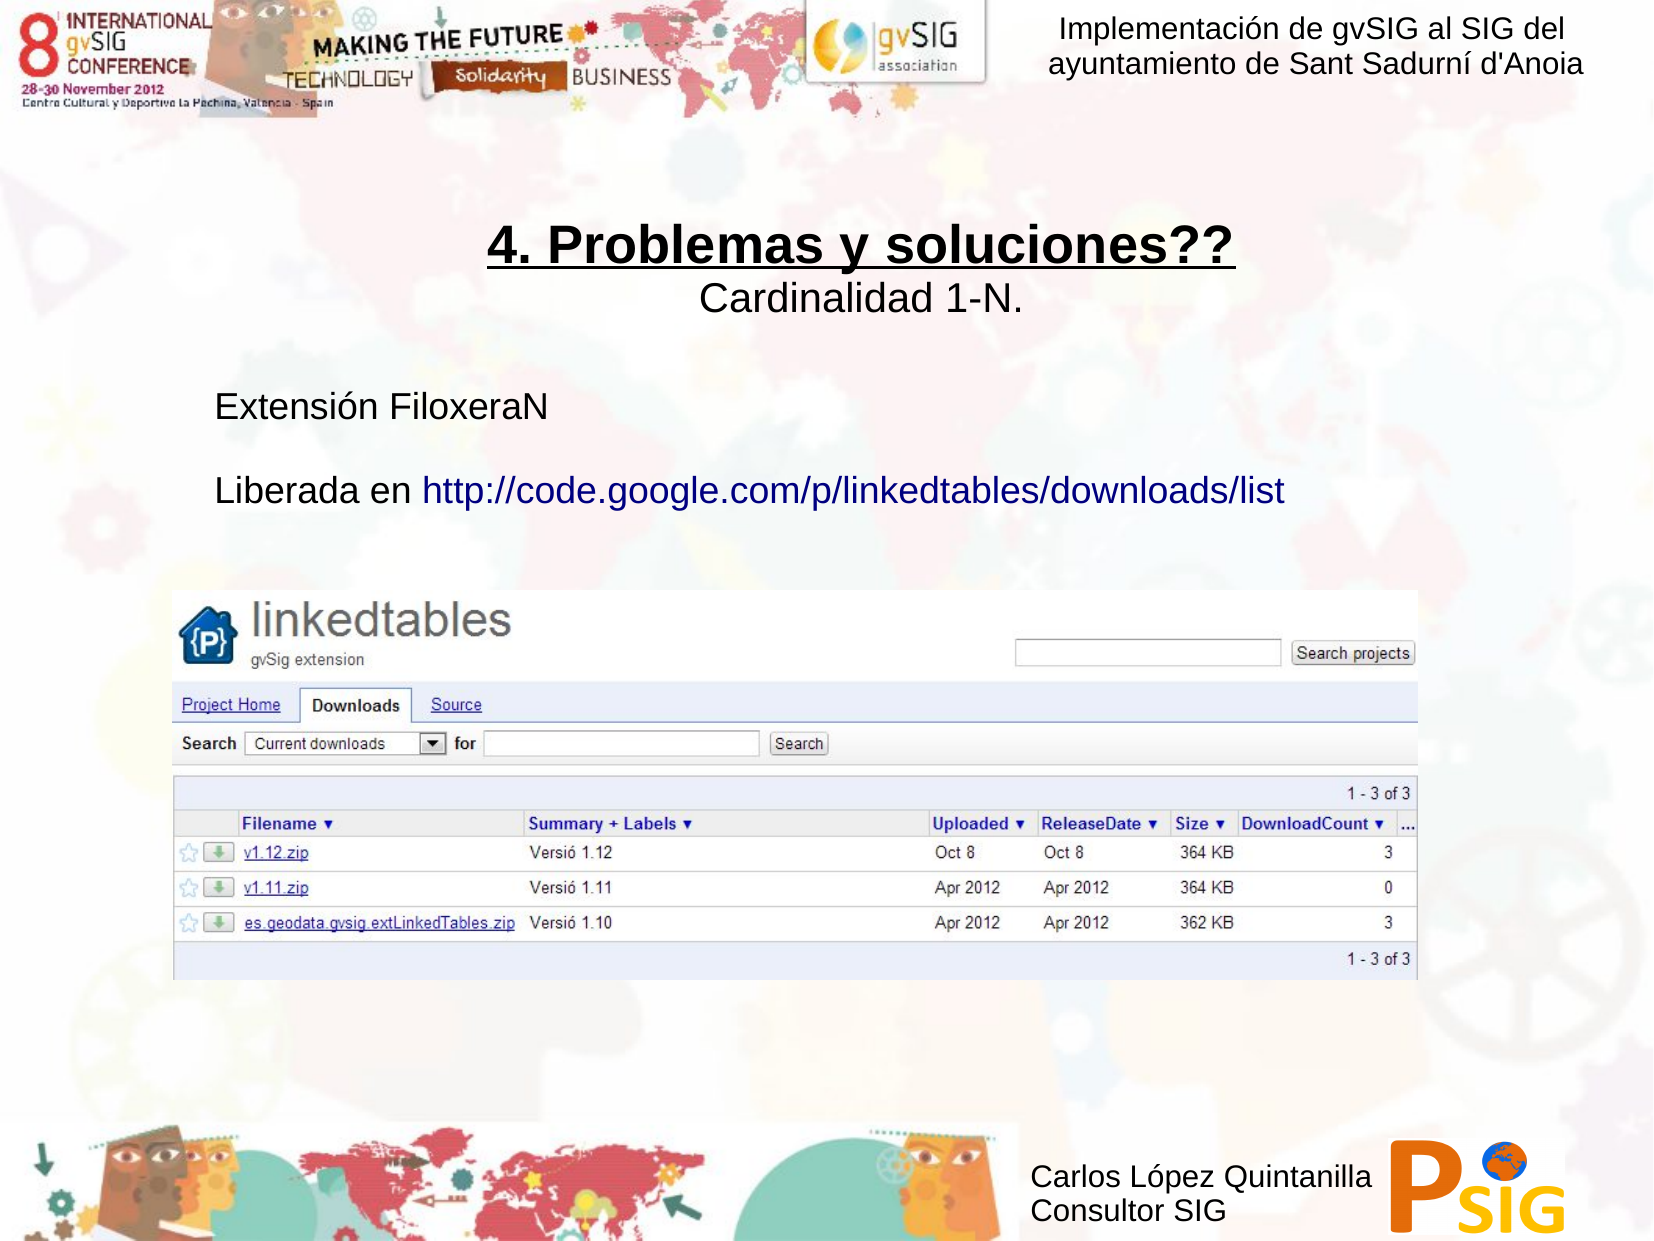

4. Problemas y soluciones??
Cardinalidad 1-N.
Extensión FiloxeraN
Liberada en http://code.google.com/p/linkedtables/downloads/list